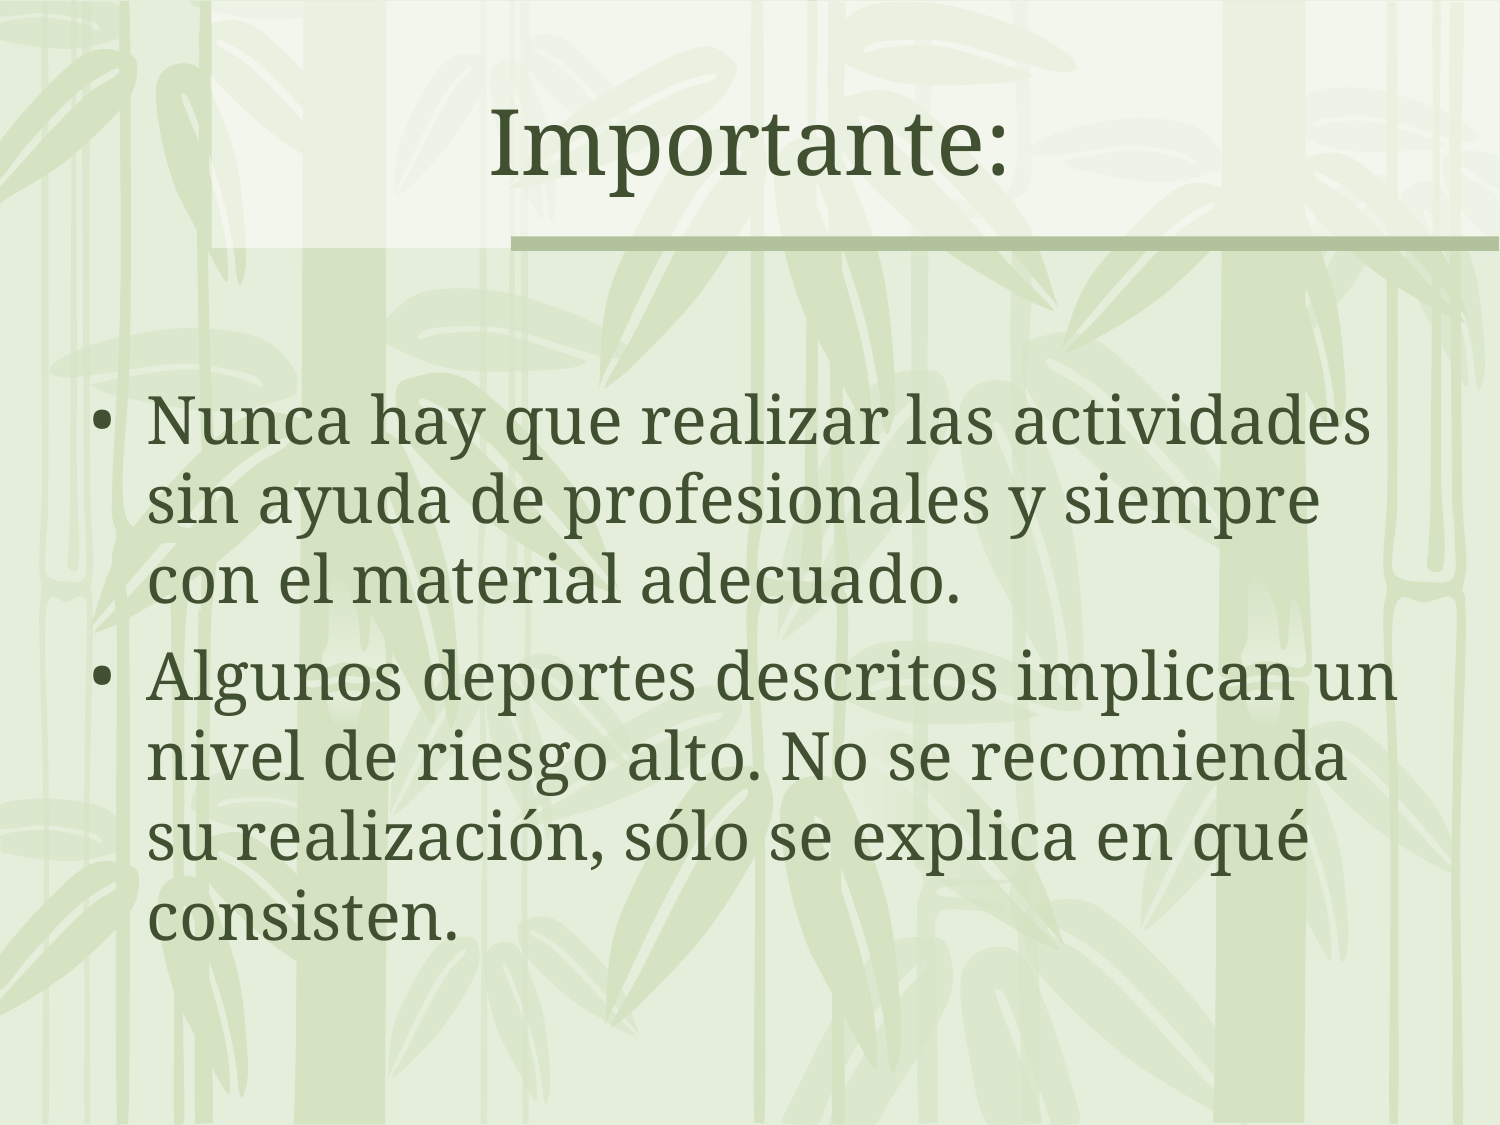

# Importante:
Nunca hay que realizar las actividades sin ayuda de profesionales y siempre con el material adecuado.
Algunos deportes descritos implican un nivel de riesgo alto. No se recomienda su realización, sólo se explica en qué consisten.